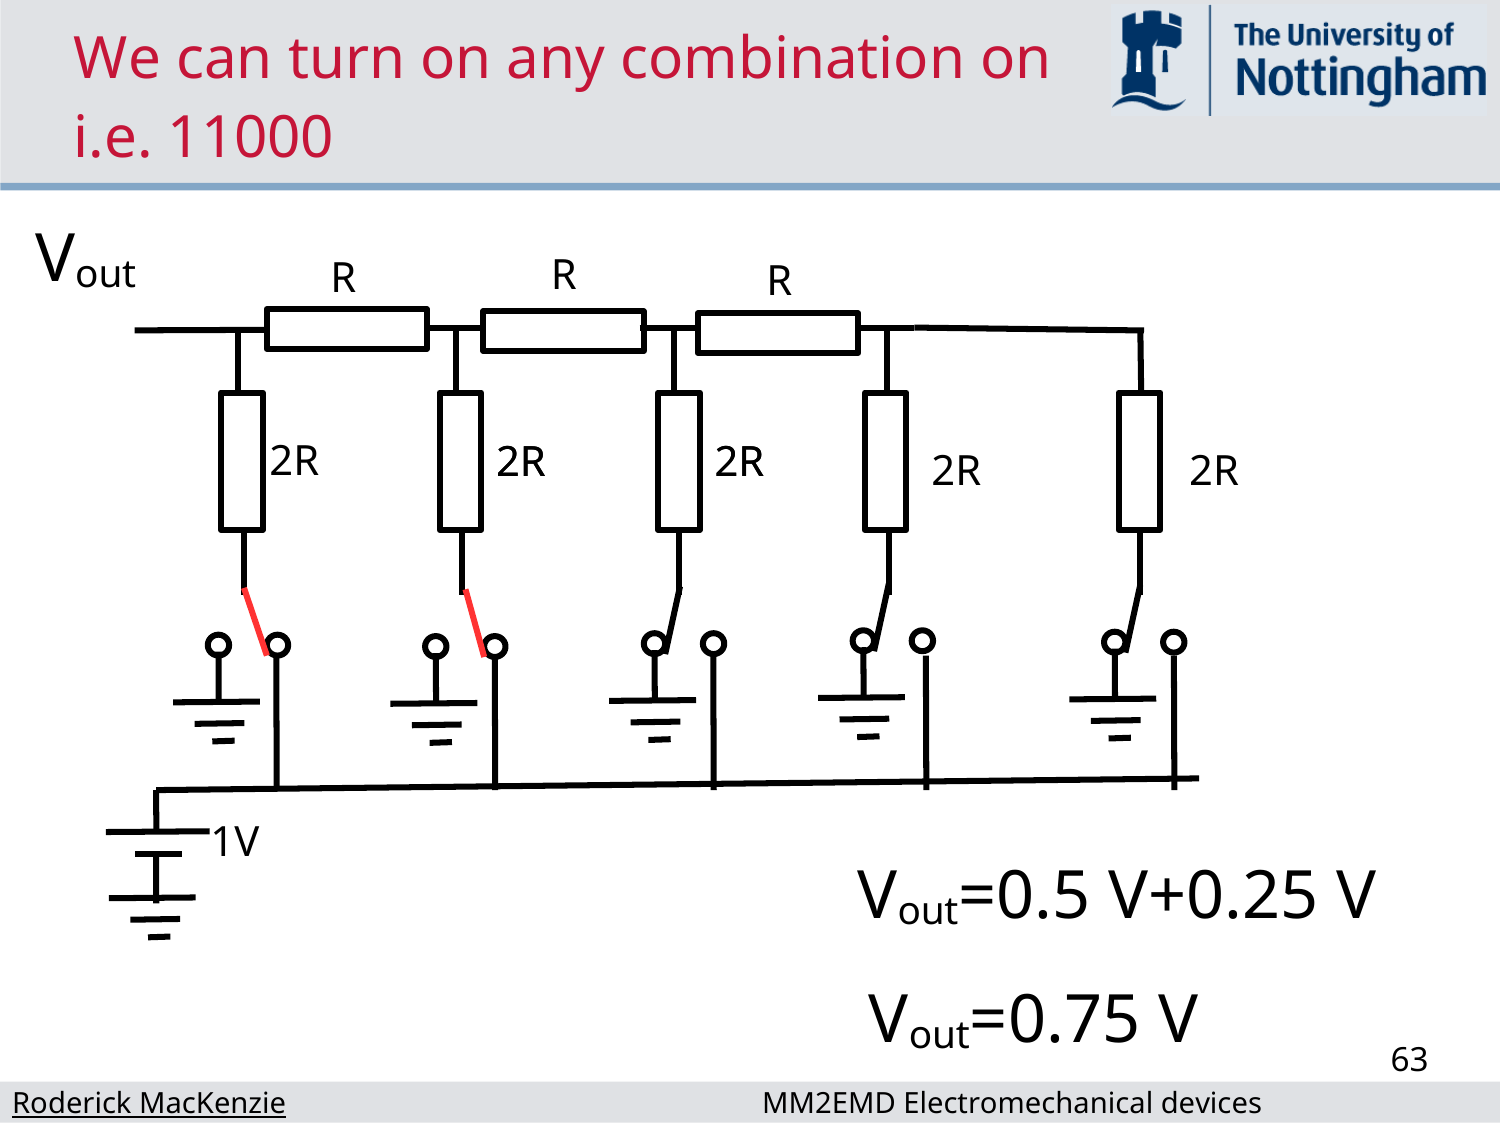

# We can turn on any combination on i.e. 11000
Vout
R
R
R
2R
2R
2R
2R
2R
2R
2R
1V
Vout=0.5 V+0.25 V
Vout=0.75 V